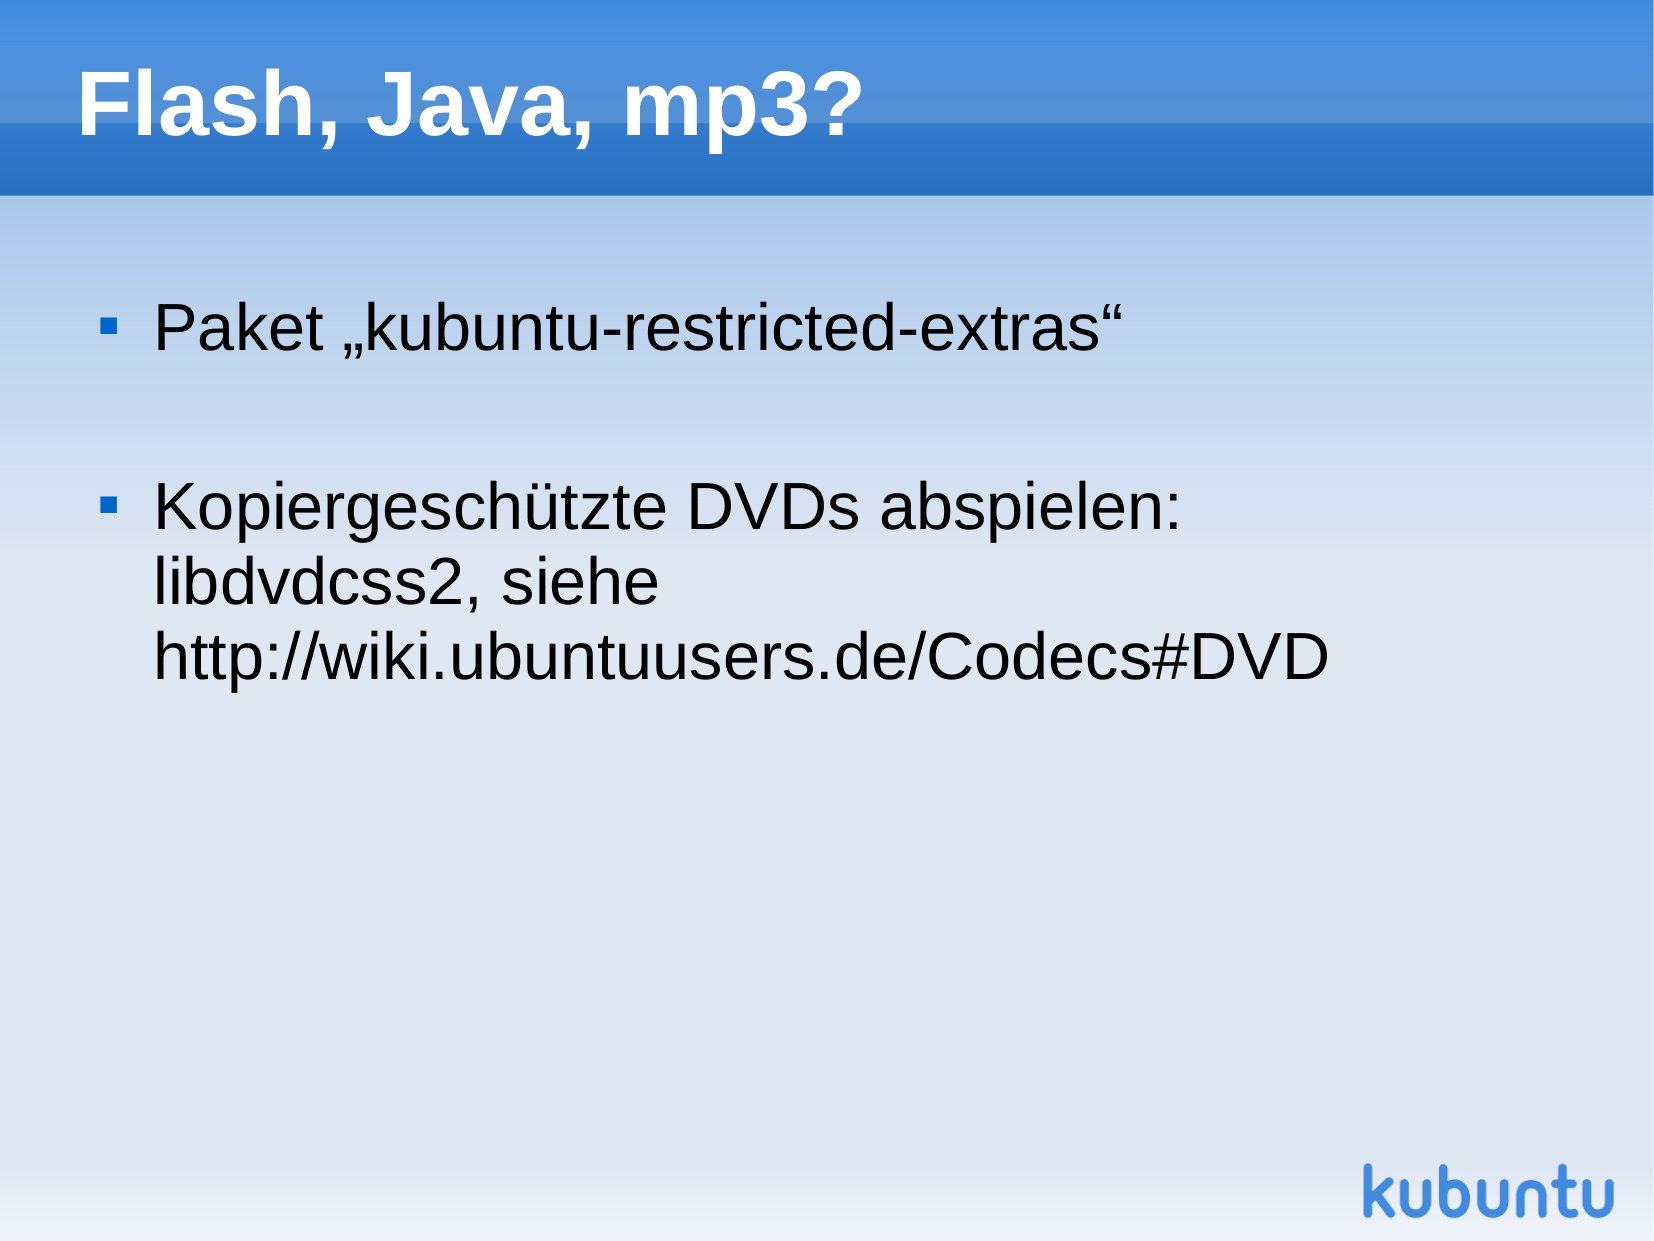

# Flash, Java, mp3?
Paket „kubuntu-restricted-extras“
Kopiergeschützte DVDs abspielen:
libdvdcss2, siehe
http://wiki.ubuntuusers.de/Codecs#DVD